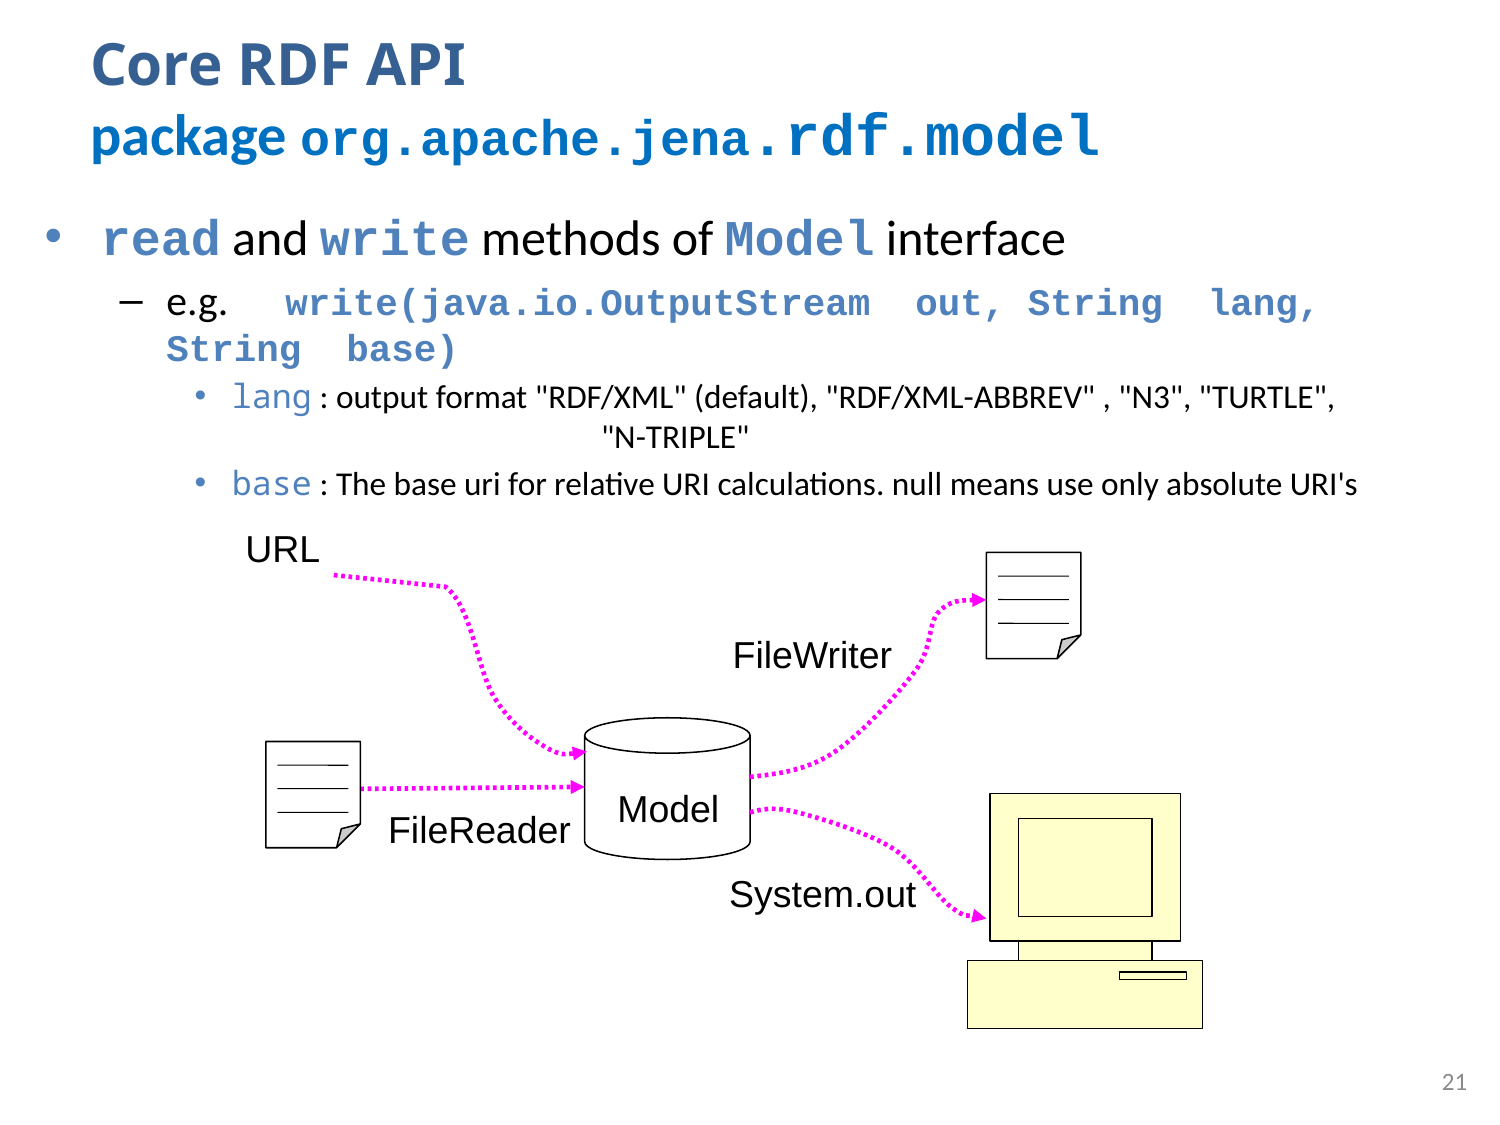

Core RDF API
package org.apache.jena.rdf.model
# read and write methods of Model interface
e.g. write(java.io.OutputStream out, String lang, 	String base)
lang : output format "RDF/XML" (default), "RDF/XML-ABBREV" , "N3", "TURTLE",
					"N-TRIPLE"
base : The base uri for relative URI calculations. null means use only absolute URI's
URL
FileWriter
Model
FileReader
System.out